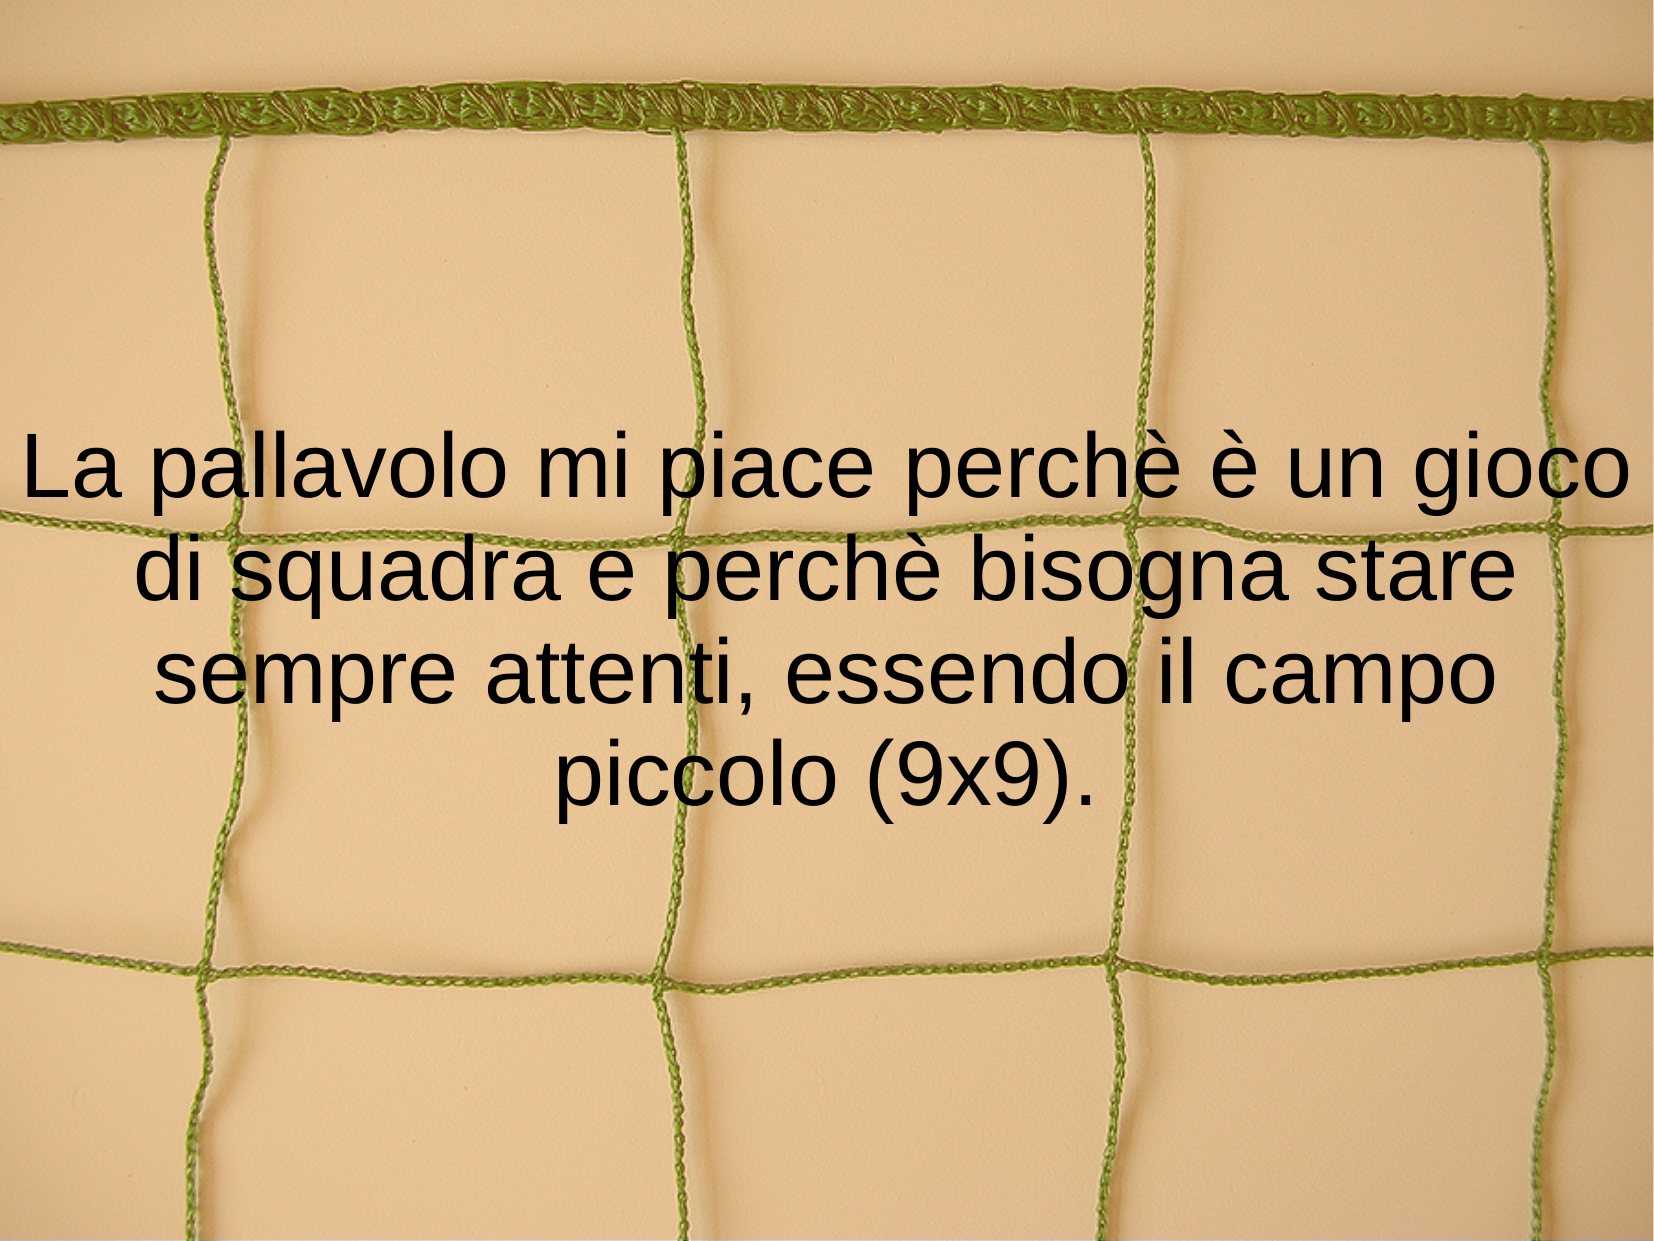

# La pallavolo mi piace perchè è un gioco di squadra e perchè bisogna stare sempre attenti, essendo il campo piccolo (9x9).